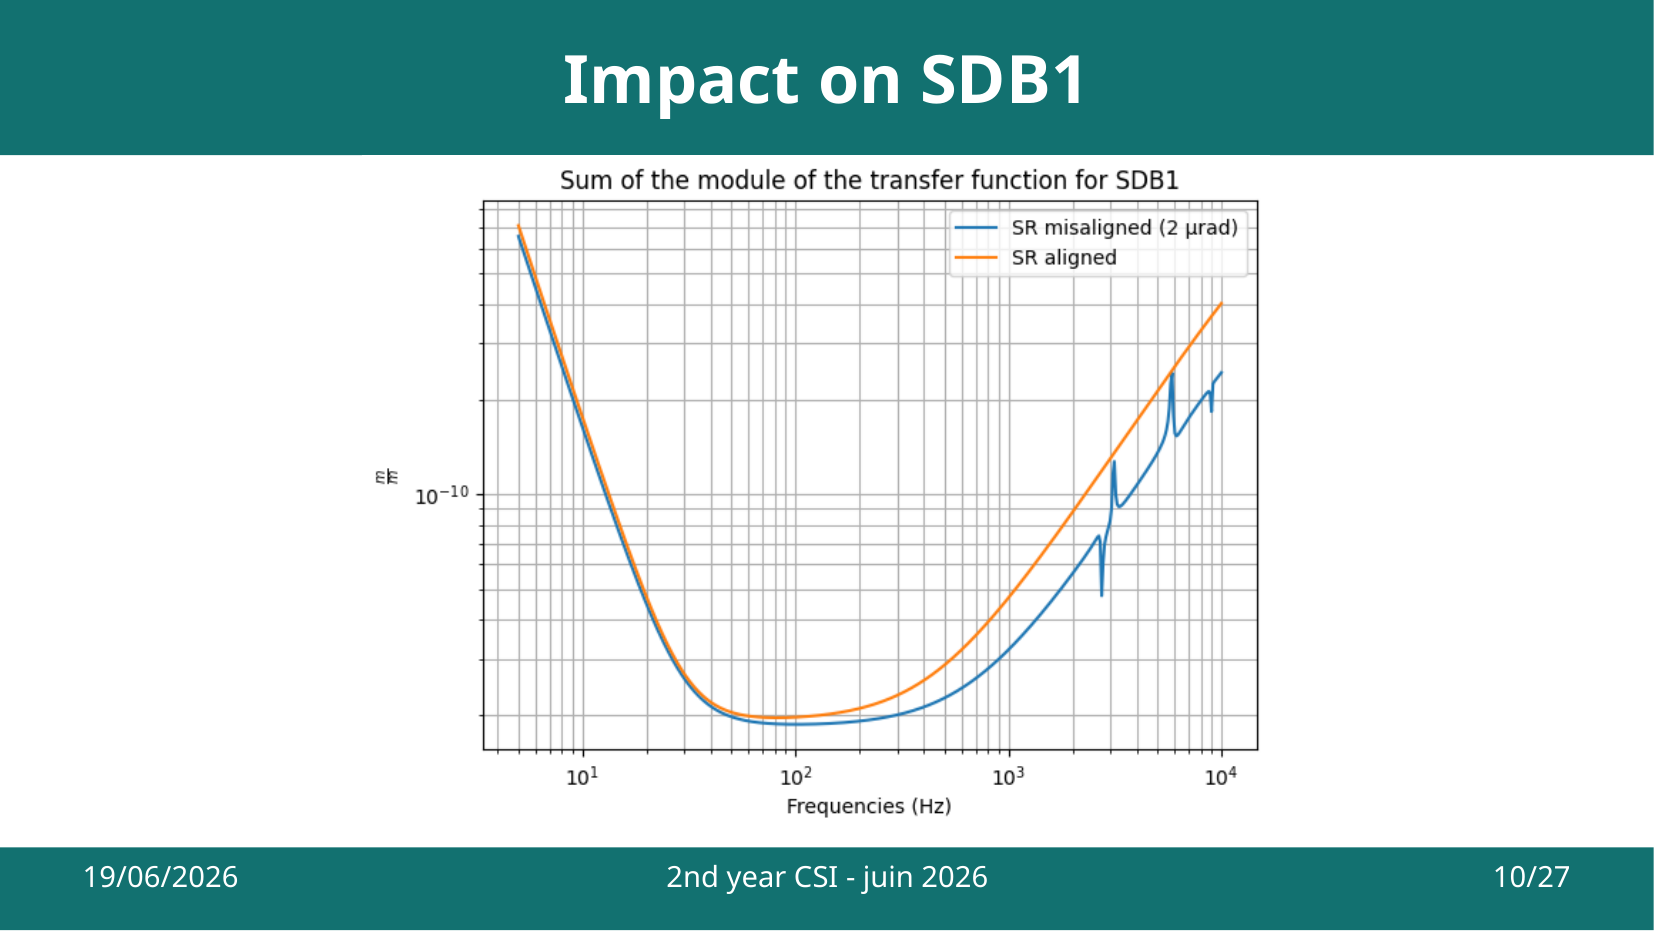

# Impact on SDB1
19/06/2026
2nd year CSI - juin 2026
10